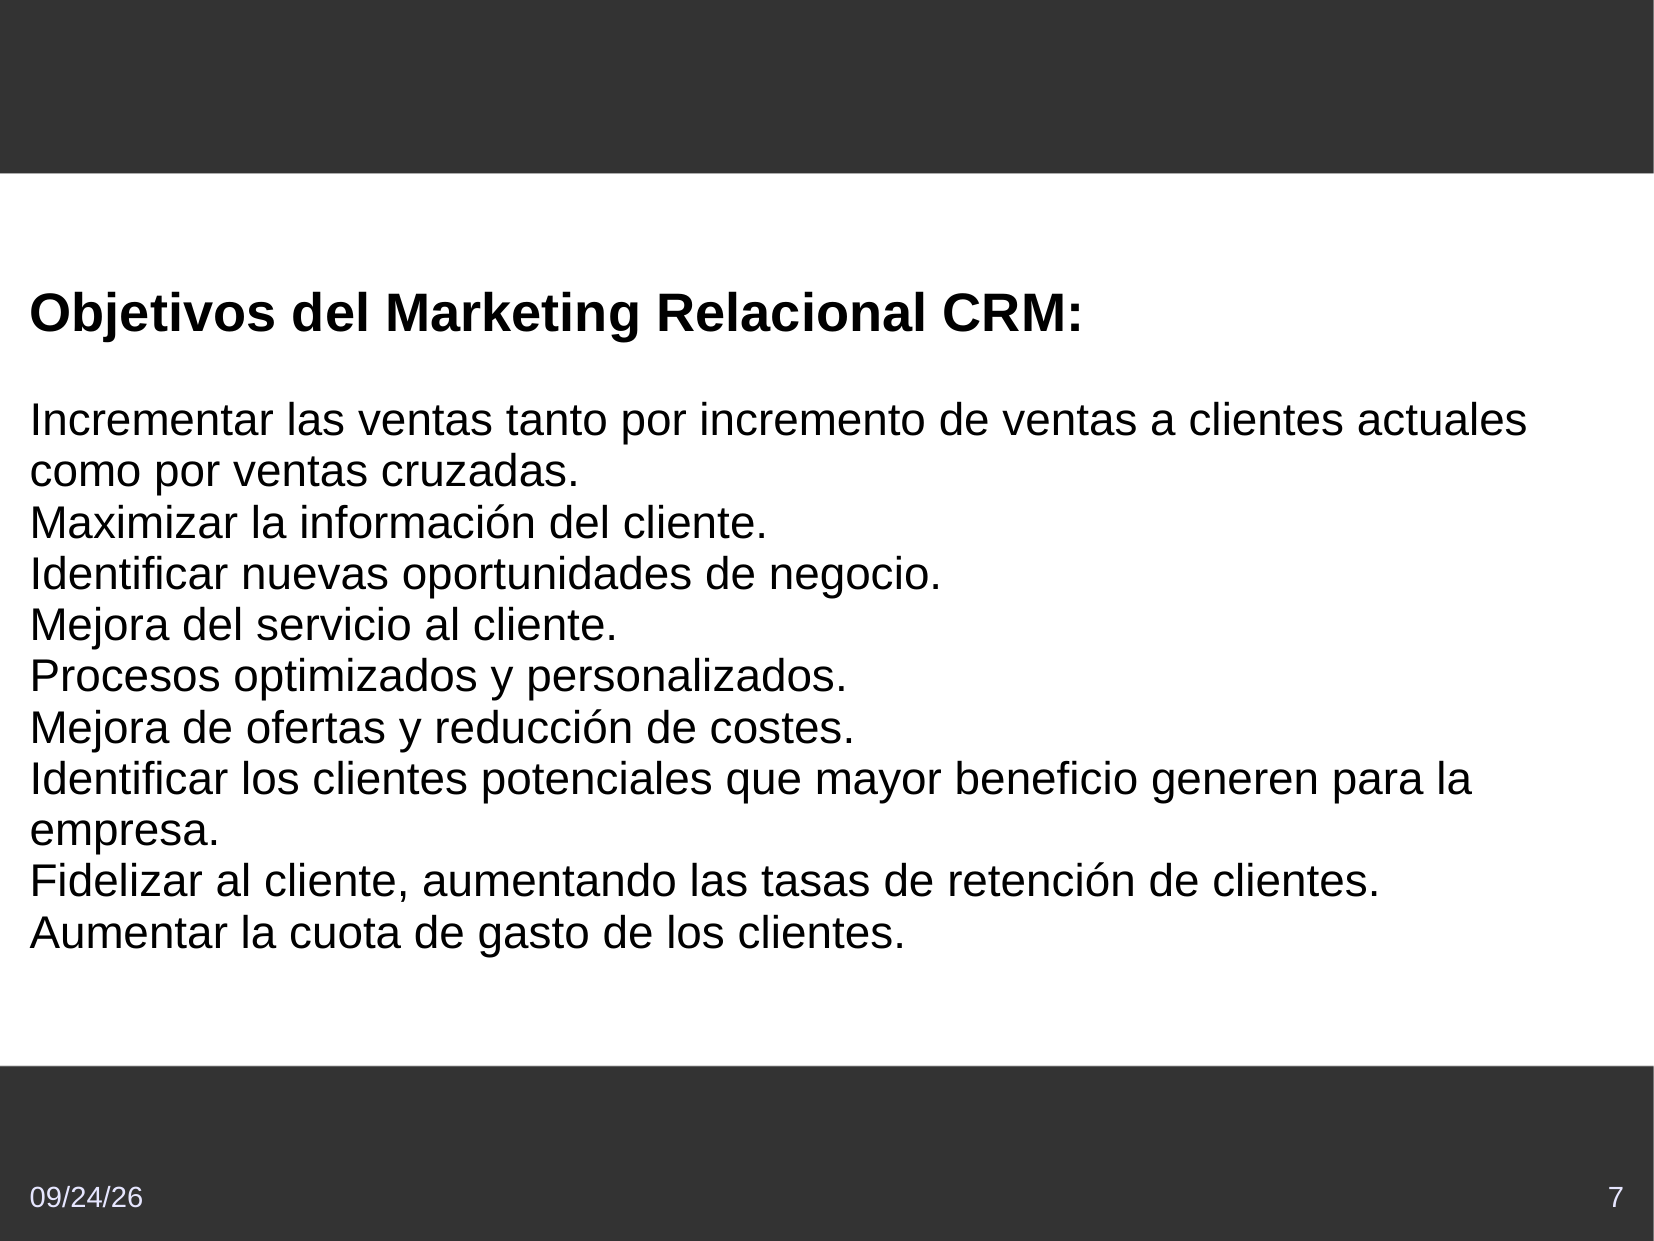

# Objetivos del Marketing Relacional CRM: Incrementar las ventas tanto por incremento de ventas a clientes actuales como por ventas cruzadas. Maximizar la información del cliente. Identificar nuevas oportunidades de negocio. Mejora del servicio al cliente. Procesos optimizados y personalizados. Mejora de ofertas y reducción de costes. Identificar los clientes potenciales que mayor beneficio generen para la empresa. Fidelizar al cliente, aumentando las tasas de retención de clientes. Aumentar la cuota de gasto de los clientes.
7